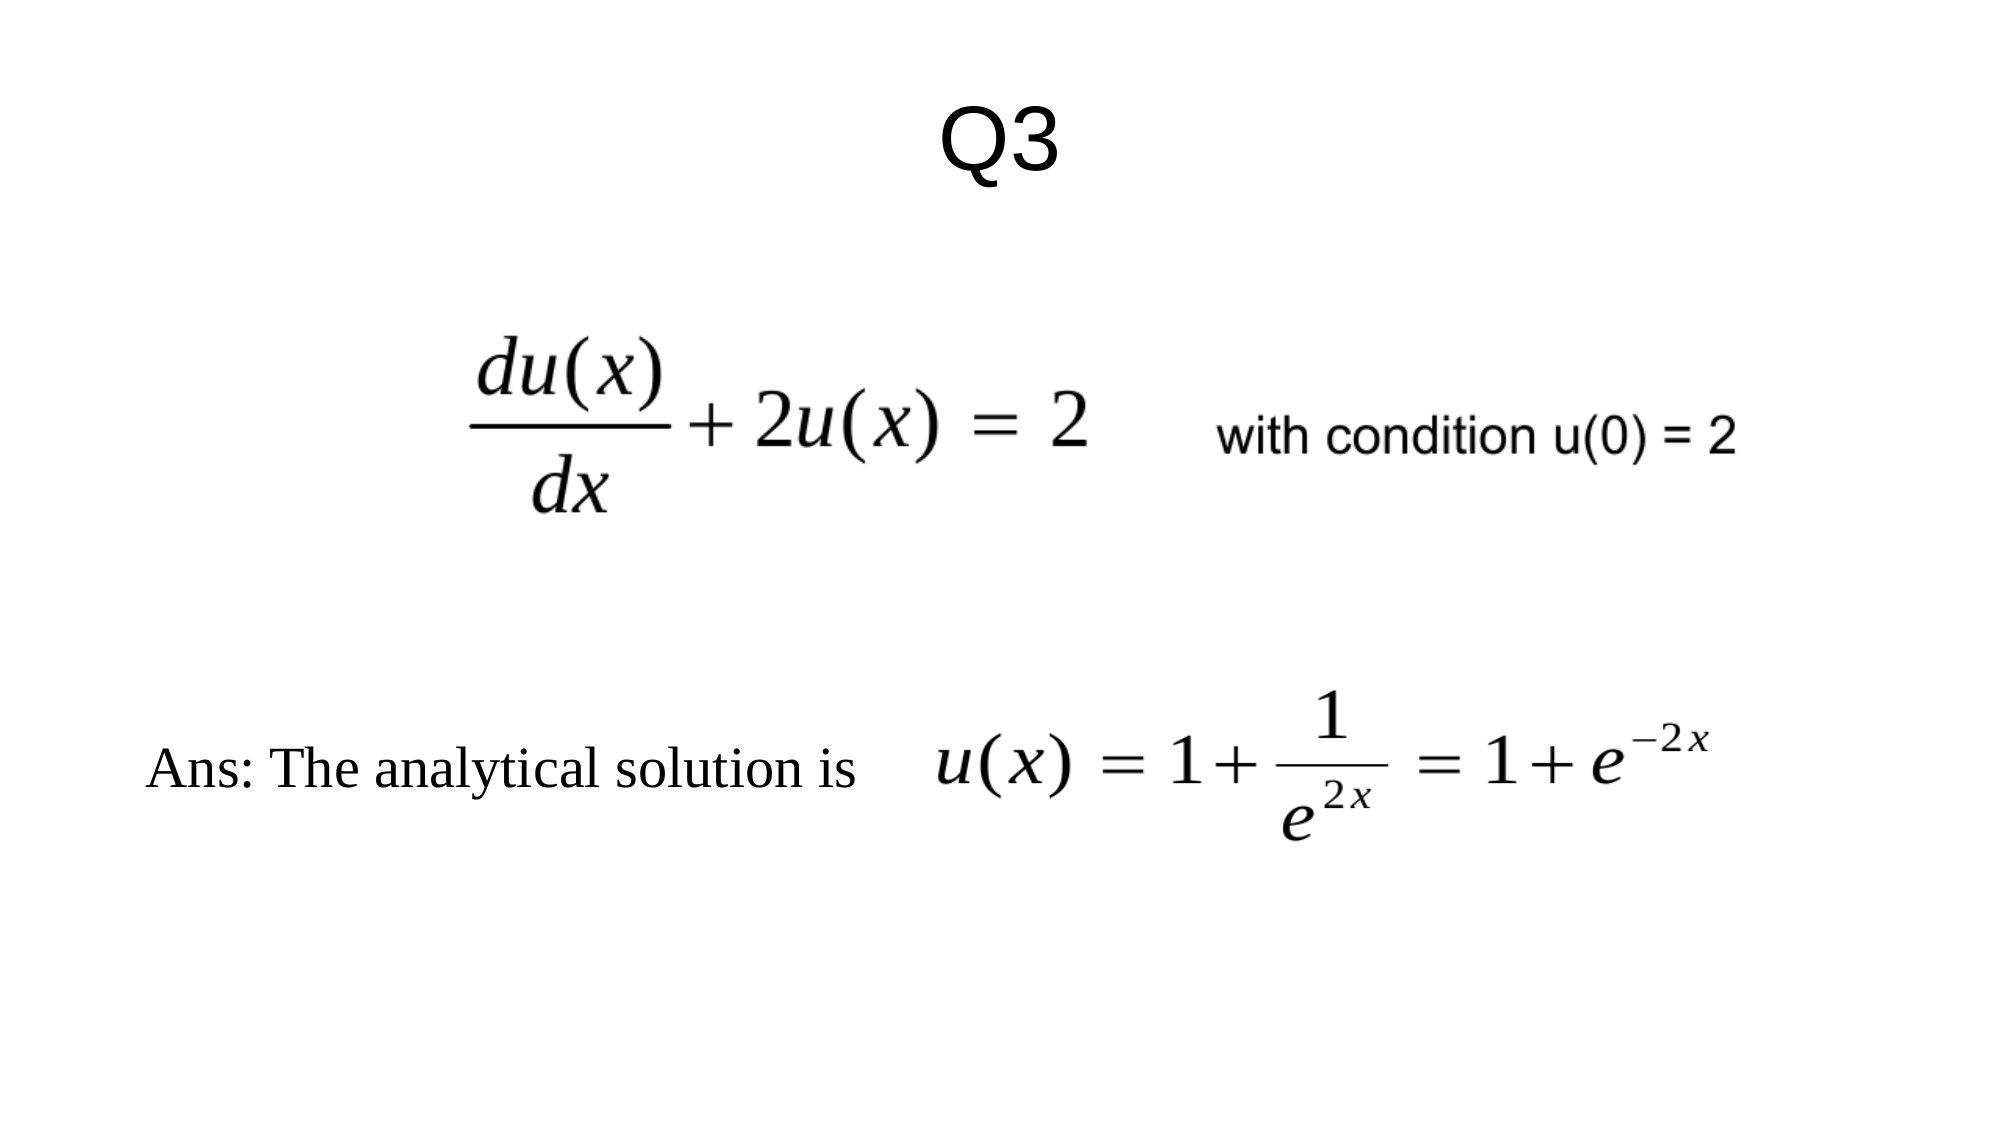

# Q3
Ans: The analytical solution is